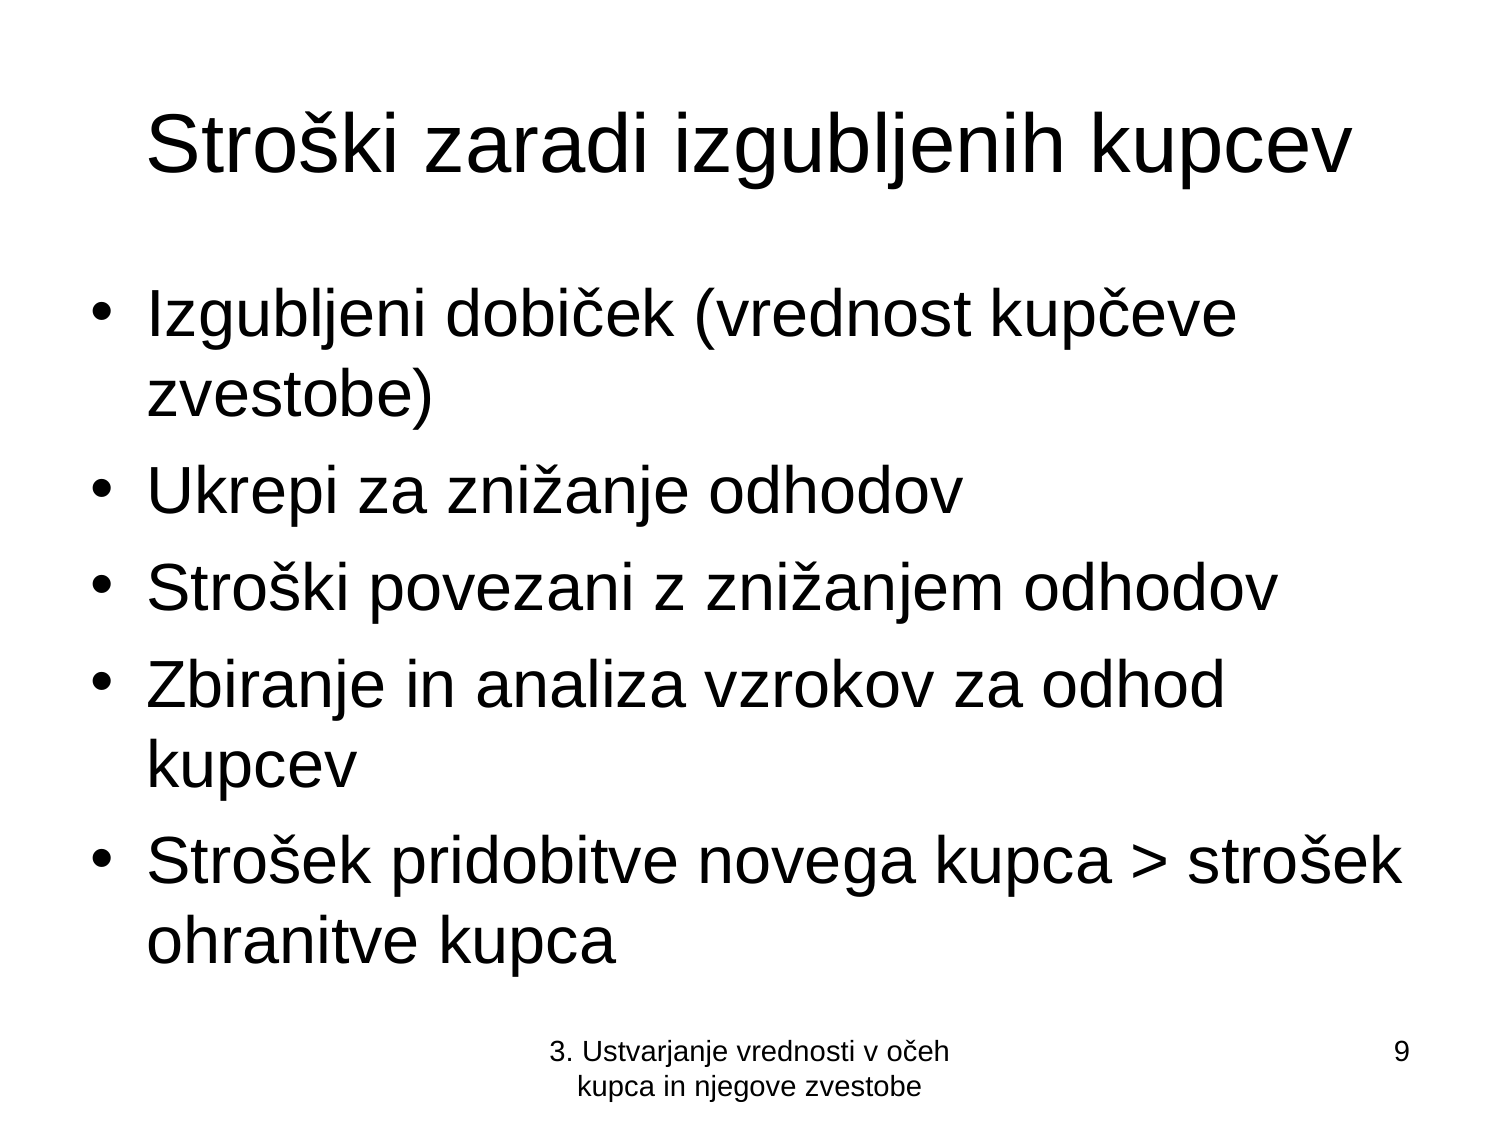

# Stroški zaradi izgubljenih kupcev
Izgubljeni dobiček (vrednost kupčeve zvestobe)
Ukrepi za znižanje odhodov
Stroški povezani z znižanjem odhodov
Zbiranje in analiza vzrokov za odhod kupcev
Strošek pridobitve novega kupca > strošek ohranitve kupca
3. Ustvarjanje vrednosti v očeh kupca in njegove zvestobe